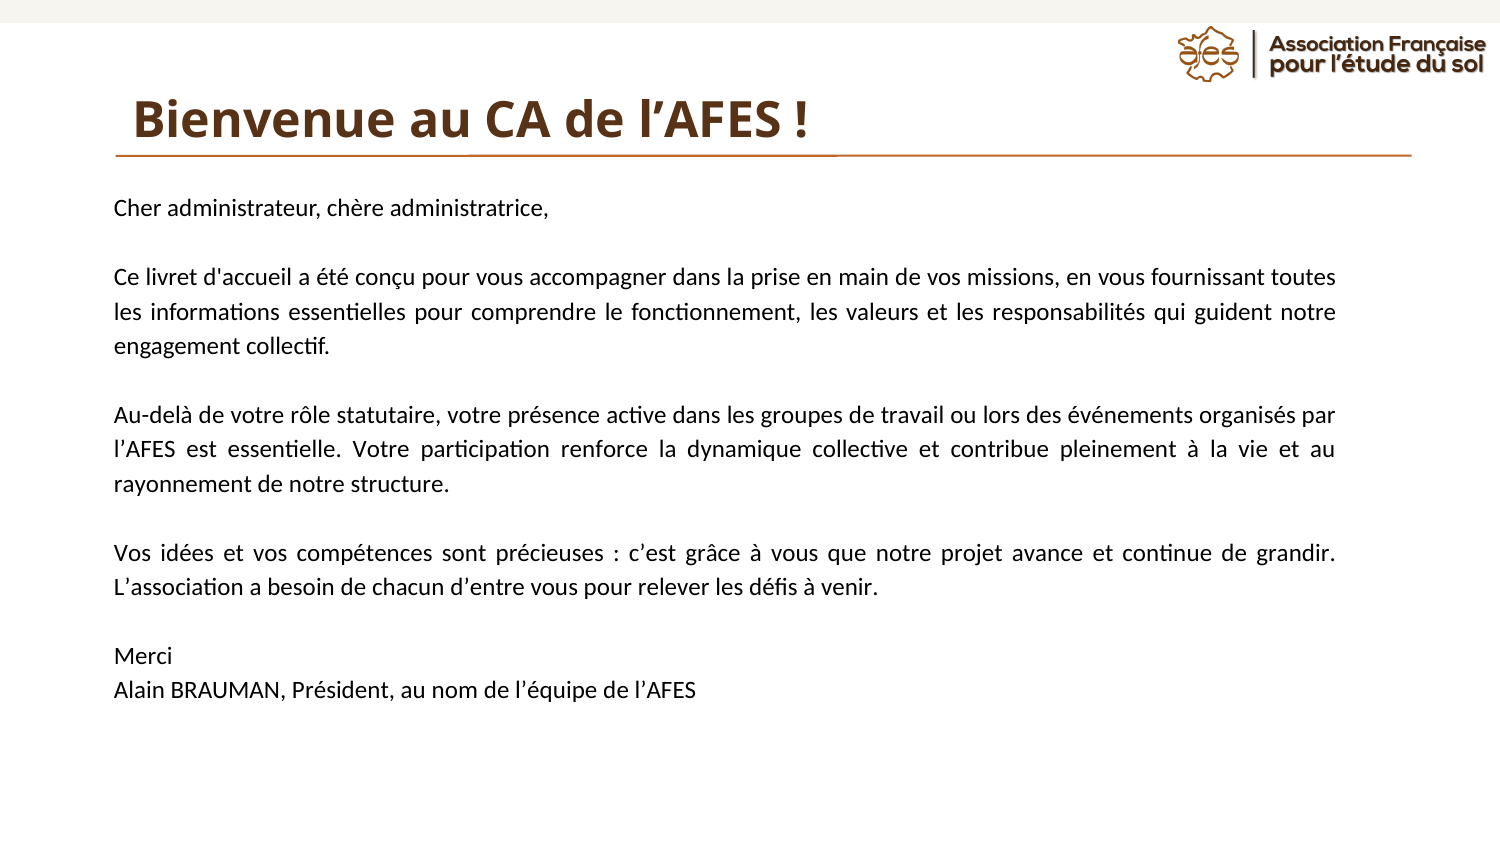

Catégorie 1
# Bienvenue au CA de l’AFES !
Cher administrateur, chère administratrice,
Ce livret d'accueil a été conçu pour vous accompagner dans la prise en main de vos missions, en vous fournissant toutes les informations essentielles pour comprendre le fonctionnement, les valeurs et les responsabilités qui guident notre engagement collectif.
Au-delà de votre rôle statutaire, votre présence active dans les groupes de travail ou lors des événements organisés par l’AFES est essentielle. Votre participation renforce la dynamique collective et contribue pleinement à la vie et au rayonnement de notre structure.
Vos idées et vos compétences sont précieuses : c’est grâce à vous que notre projet avance et continue de grandir. L’association a besoin de chacun d’entre vous pour relever les défis à venir.
Merci
Alain BRAUMAN, Président, au nom de l’équipe de l’AFES